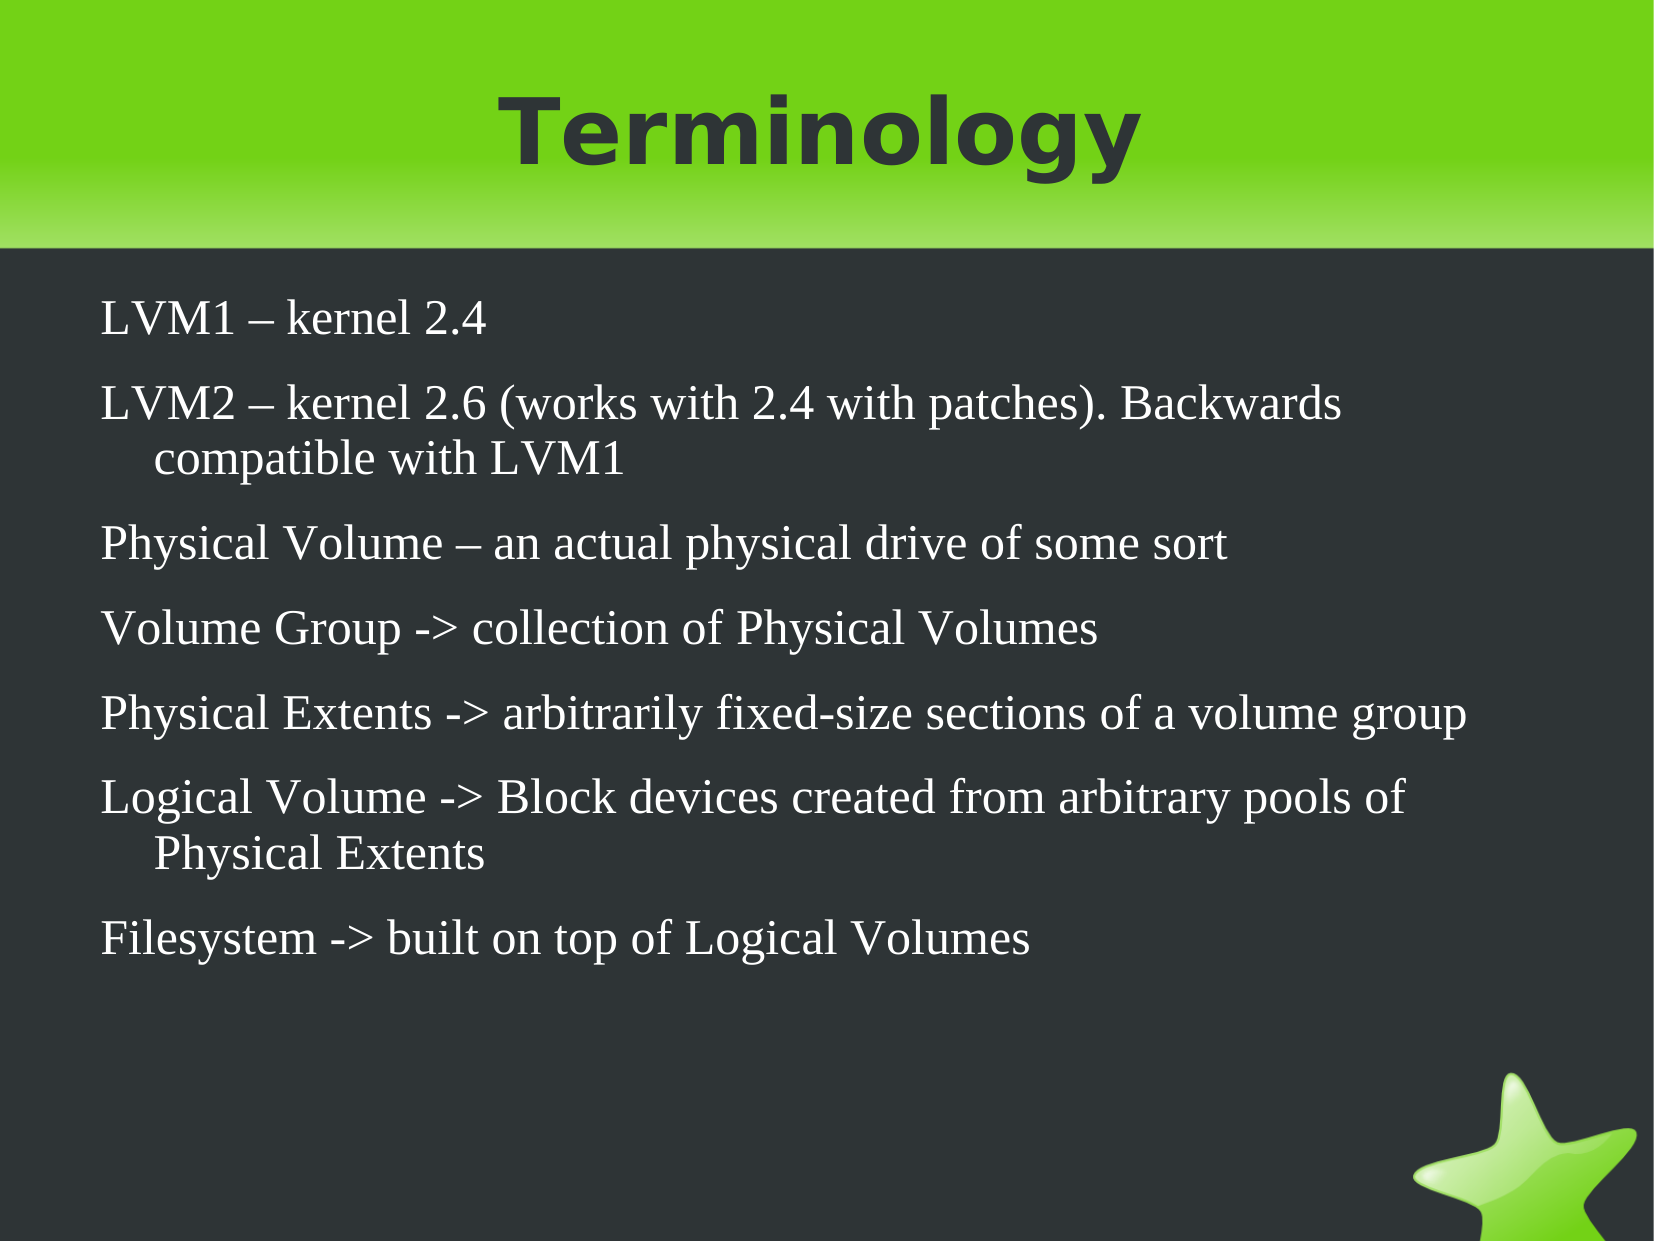

# Terminology
LVM1 – kernel 2.4
LVM2 – kernel 2.6 (works with 2.4 with patches). Backwards compatible with LVM1
Physical Volume – an actual physical drive of some sort
Volume Group -> collection of Physical Volumes
Physical Extents -> arbitrarily fixed-size sections of a volume group
Logical Volume -> Block devices created from arbitrary pools of Physical Extents
Filesystem -> built on top of Logical Volumes